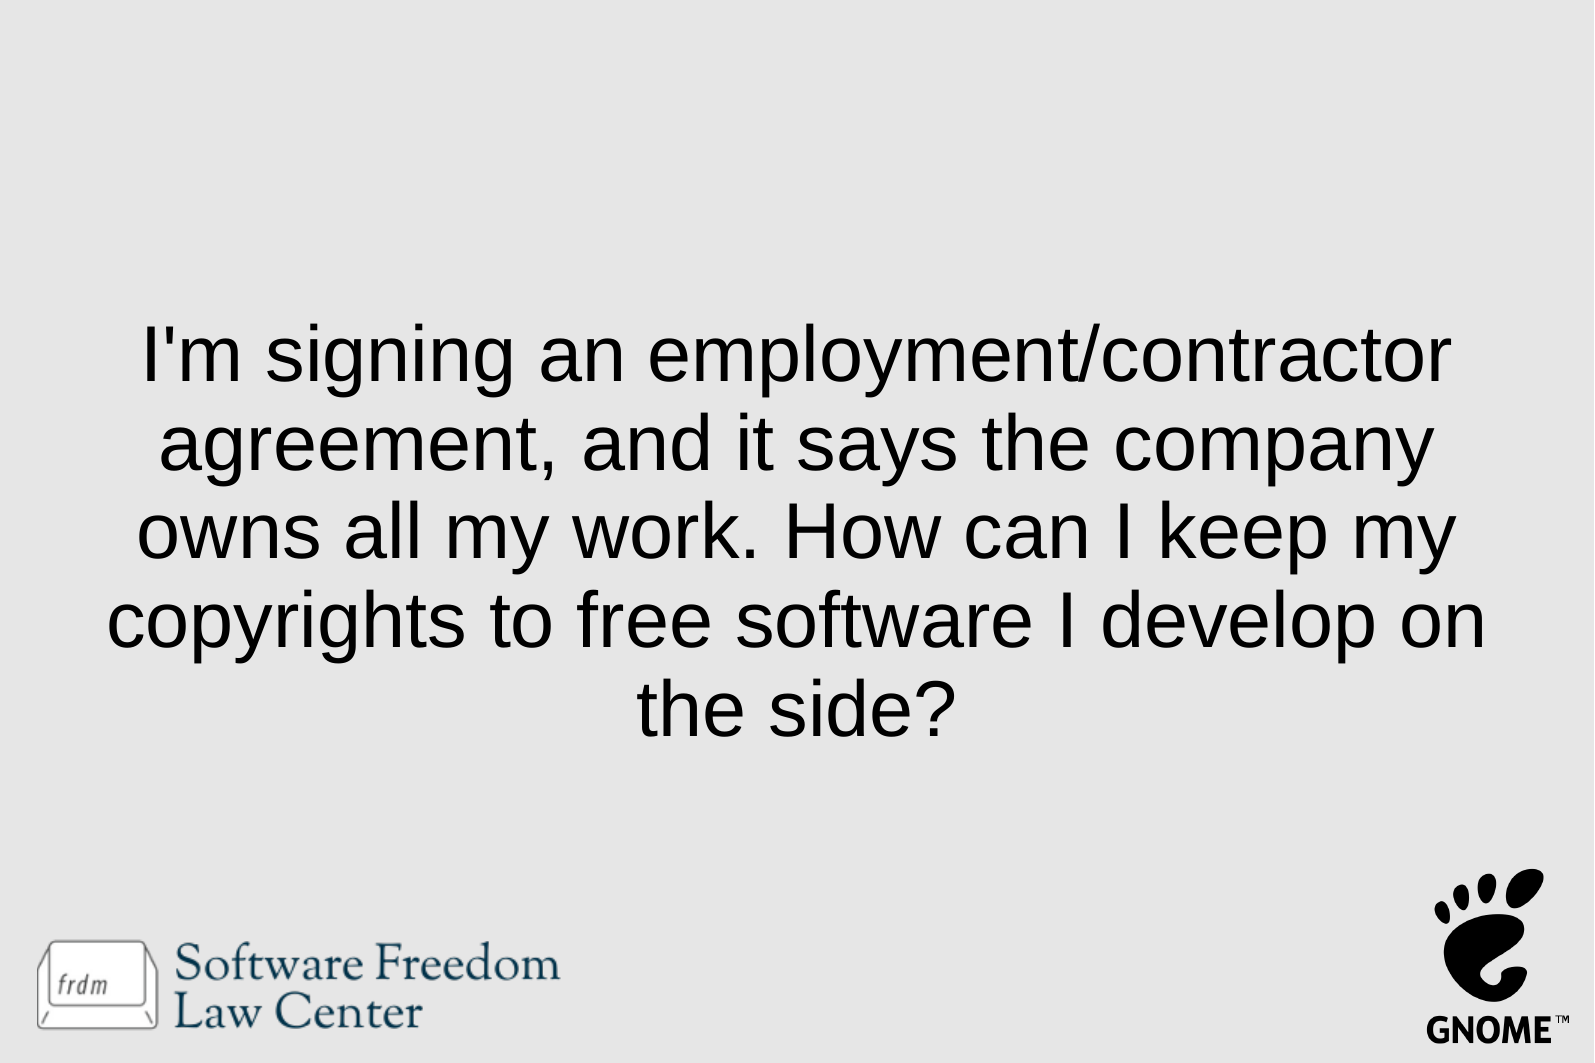

# I'm signing an employment/contractor agreement, and it says the company owns all my work. How can I keep my copyrights to free software I develop on the side?